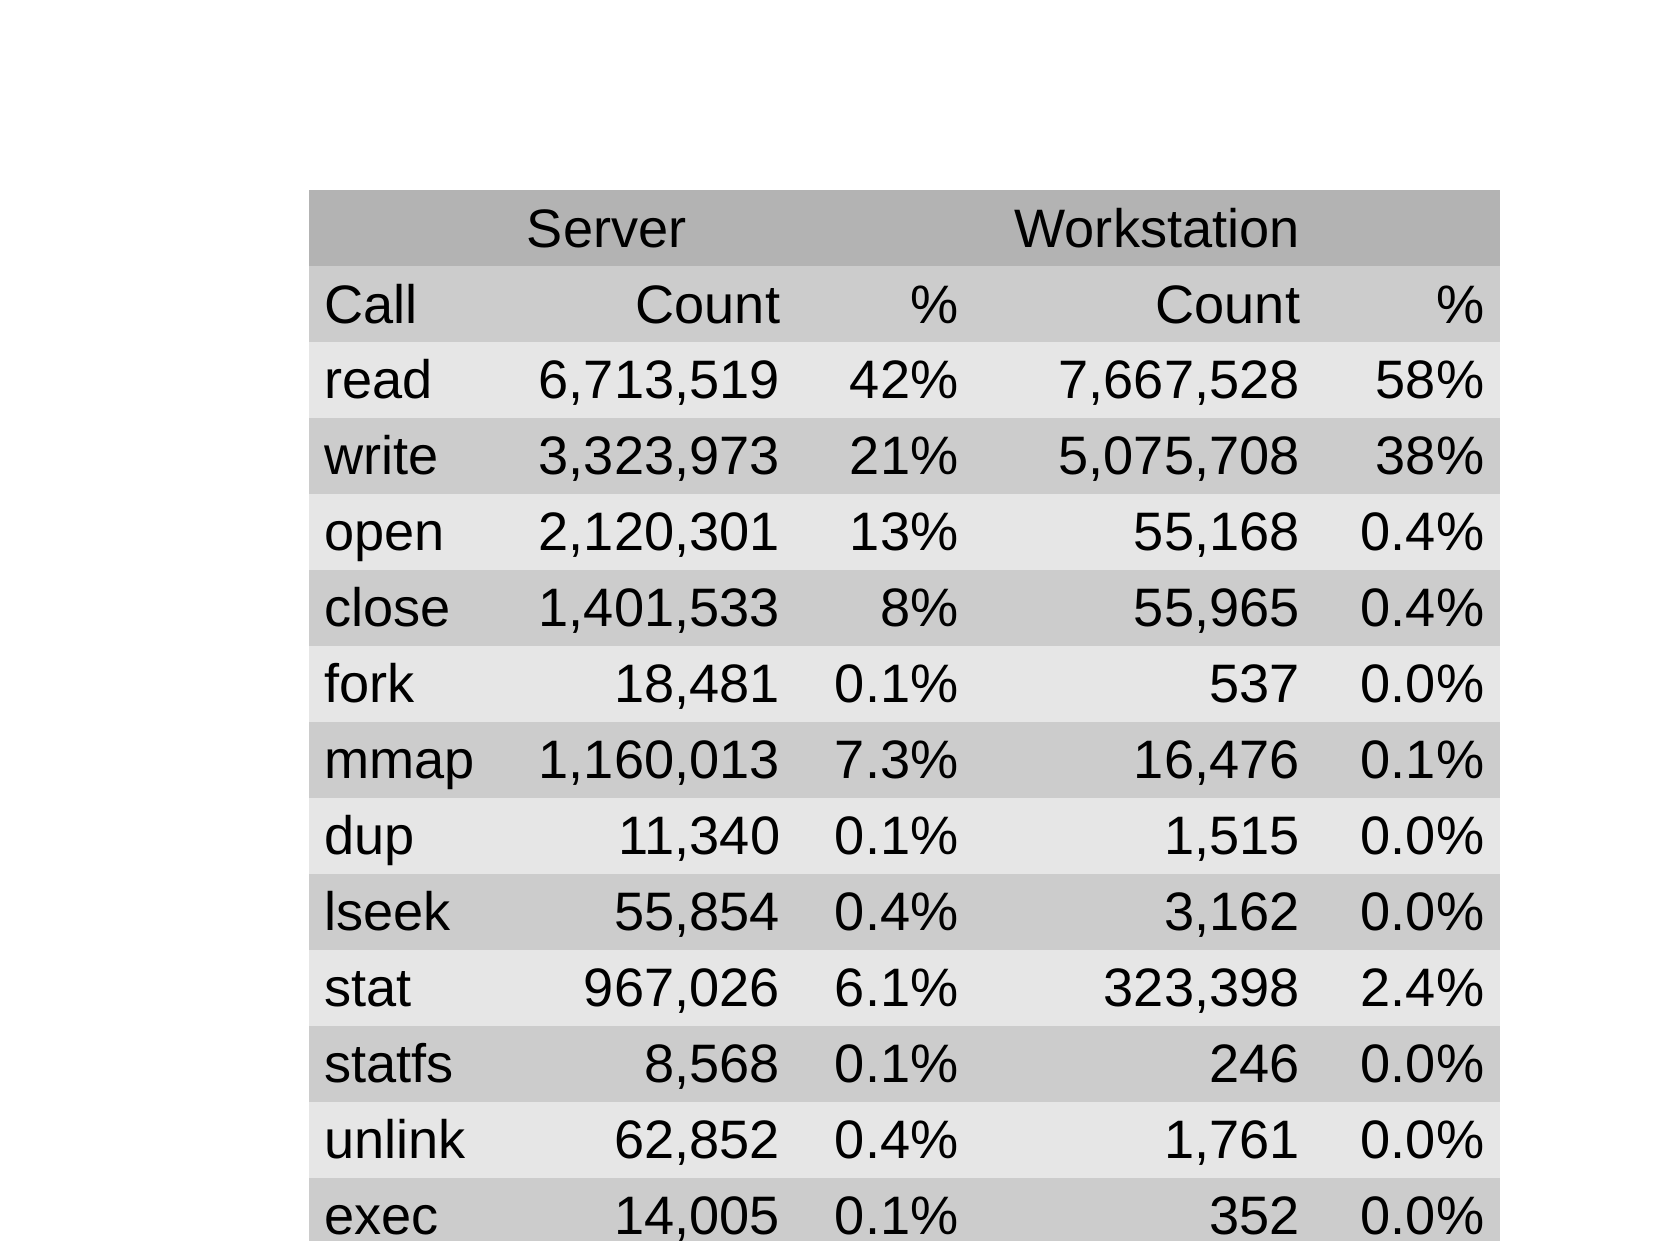

| | Server | | Workstation | |
| --- | --- | --- | --- | --- |
| Call | Count | % | Count | % |
| read | 6,713,519 | 42% | 7,667,528 | 58% |
| write | 3,323,973 | 21% | 5,075,708 | 38% |
| open | 2,120,301 | 13% | 55,168 | 0.4% |
| close | 1,401,533 | 8% | 55,965 | 0.4% |
| fork | 18,481 | 0.1% | 537 | 0.0% |
| mmap | 1,160,013 | 7.3% | 16,476 | 0.1% |
| dup | 11,340 | 0.1% | 1,515 | 0.0% |
| lseek | 55,854 | 0.4% | 3,162 | 0.0% |
| stat | 967,026 | 6.1% | 323,398 | 2.4% |
| statfs | 8,568 | 0.1% | 246 | 0.0% |
| unlink | 62,852 | 0.4% | 1,761 | 0.0% |
| exec | 14,005 | 0.1% | 352 | 0.0% |